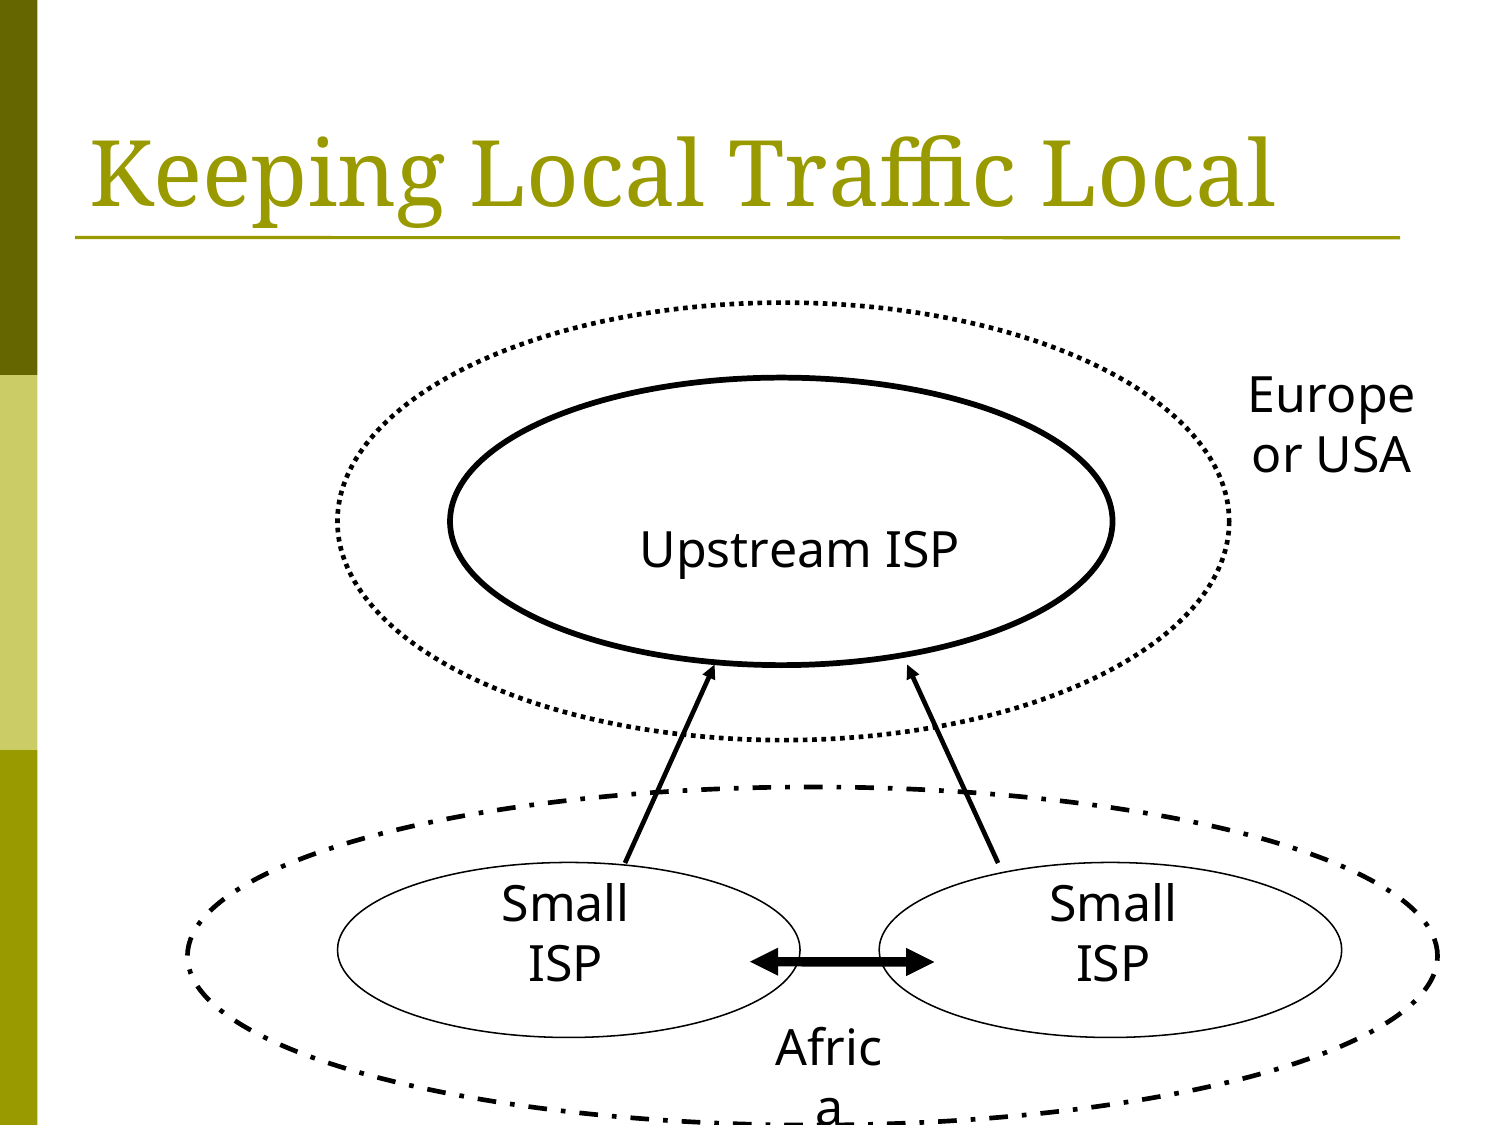

# Keeping Local Traffic Local
Europe or USA
Upstream ISP
Small ISP
Small ISP
Africa